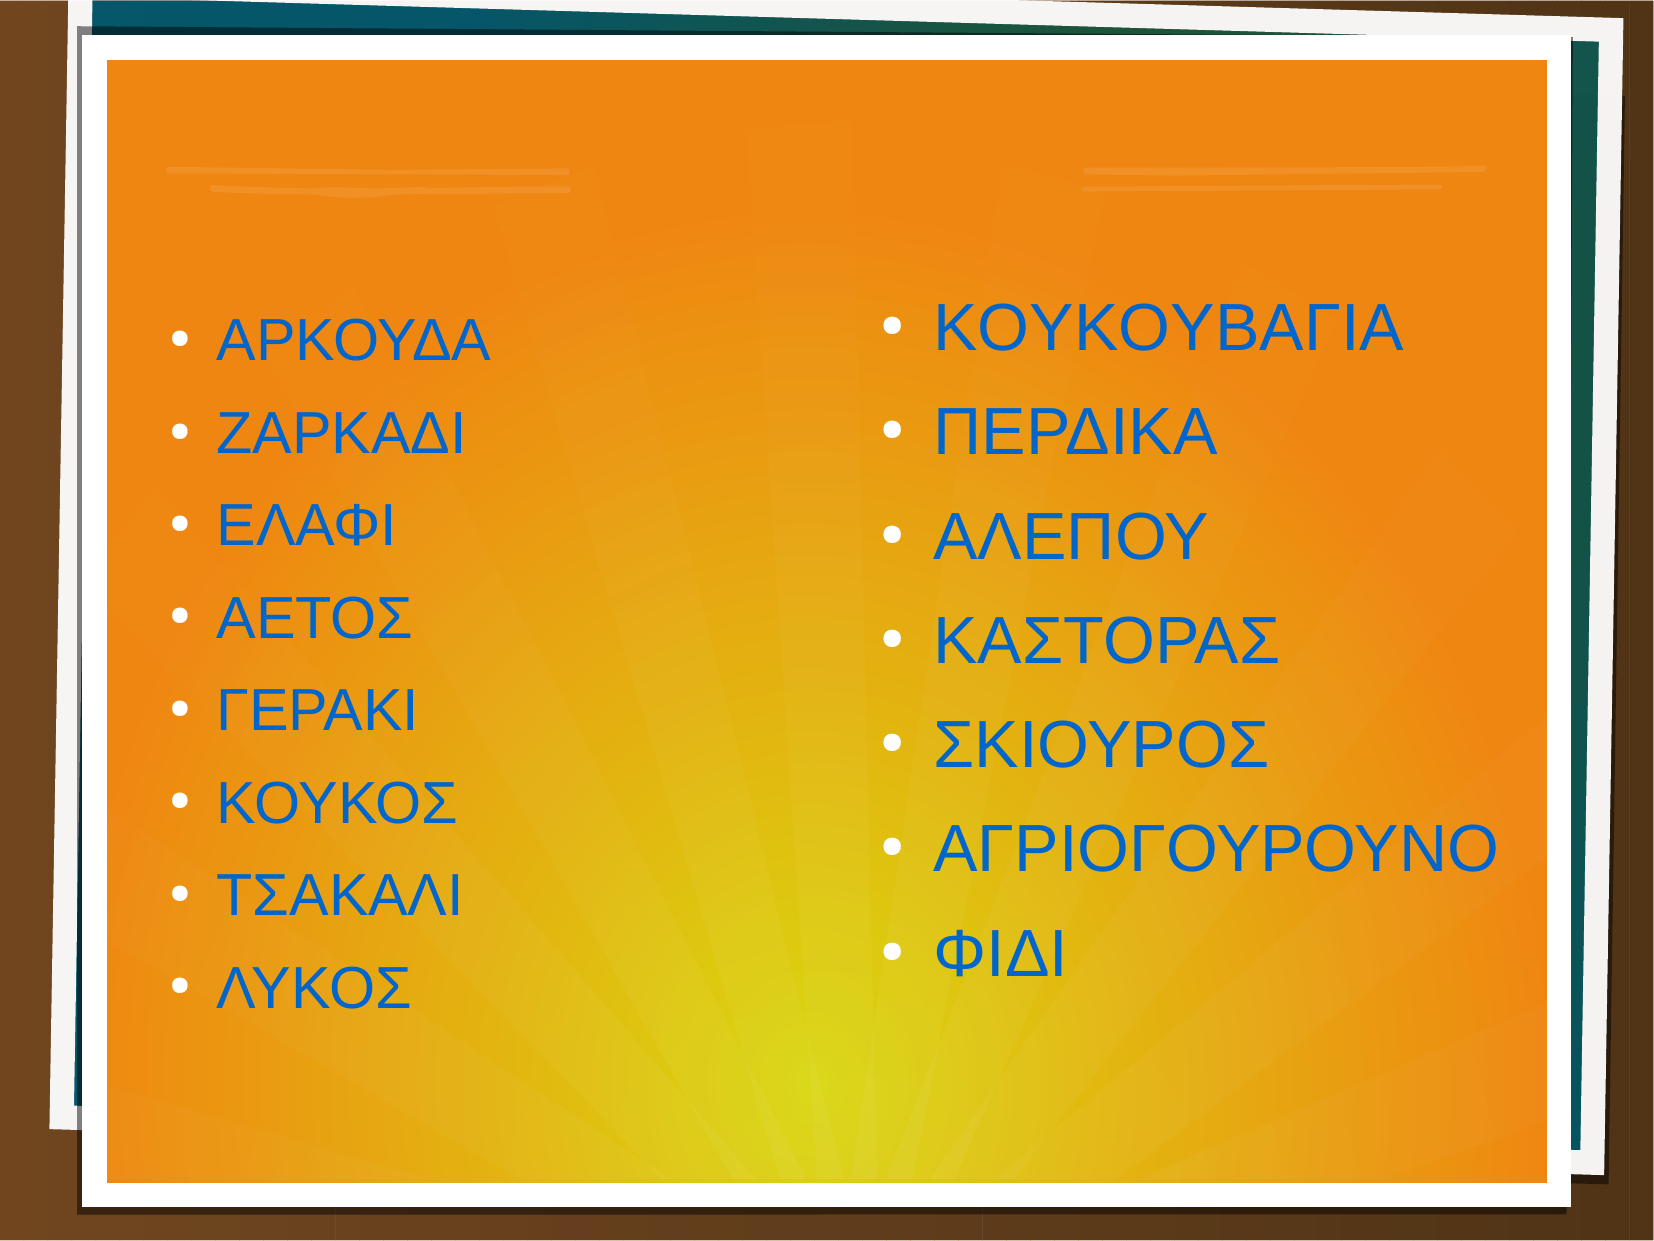

KOYKOYBAΓΙΑ
ΠΕΡΔΙΚΑ
ΑΛΕΠΟΥ
ΚΑΣΤΟΡΑΣ
ΣΚΙΟΥΡΟΣ
ΑΓΡΙΟΓΟΥΡΟΥΝΟ
ΦΙΔΙ
# ΑΡΚΟΥΔΑ
ΖΑΡΚΑΔΙ
ΕΛΑΦΙ
ΑΕΤΟΣ
ΓΕΡΑΚΙ
ΚΟΥΚΟΣ
ΤΣΑΚΑΛΙ
ΛΥΚΟΣ